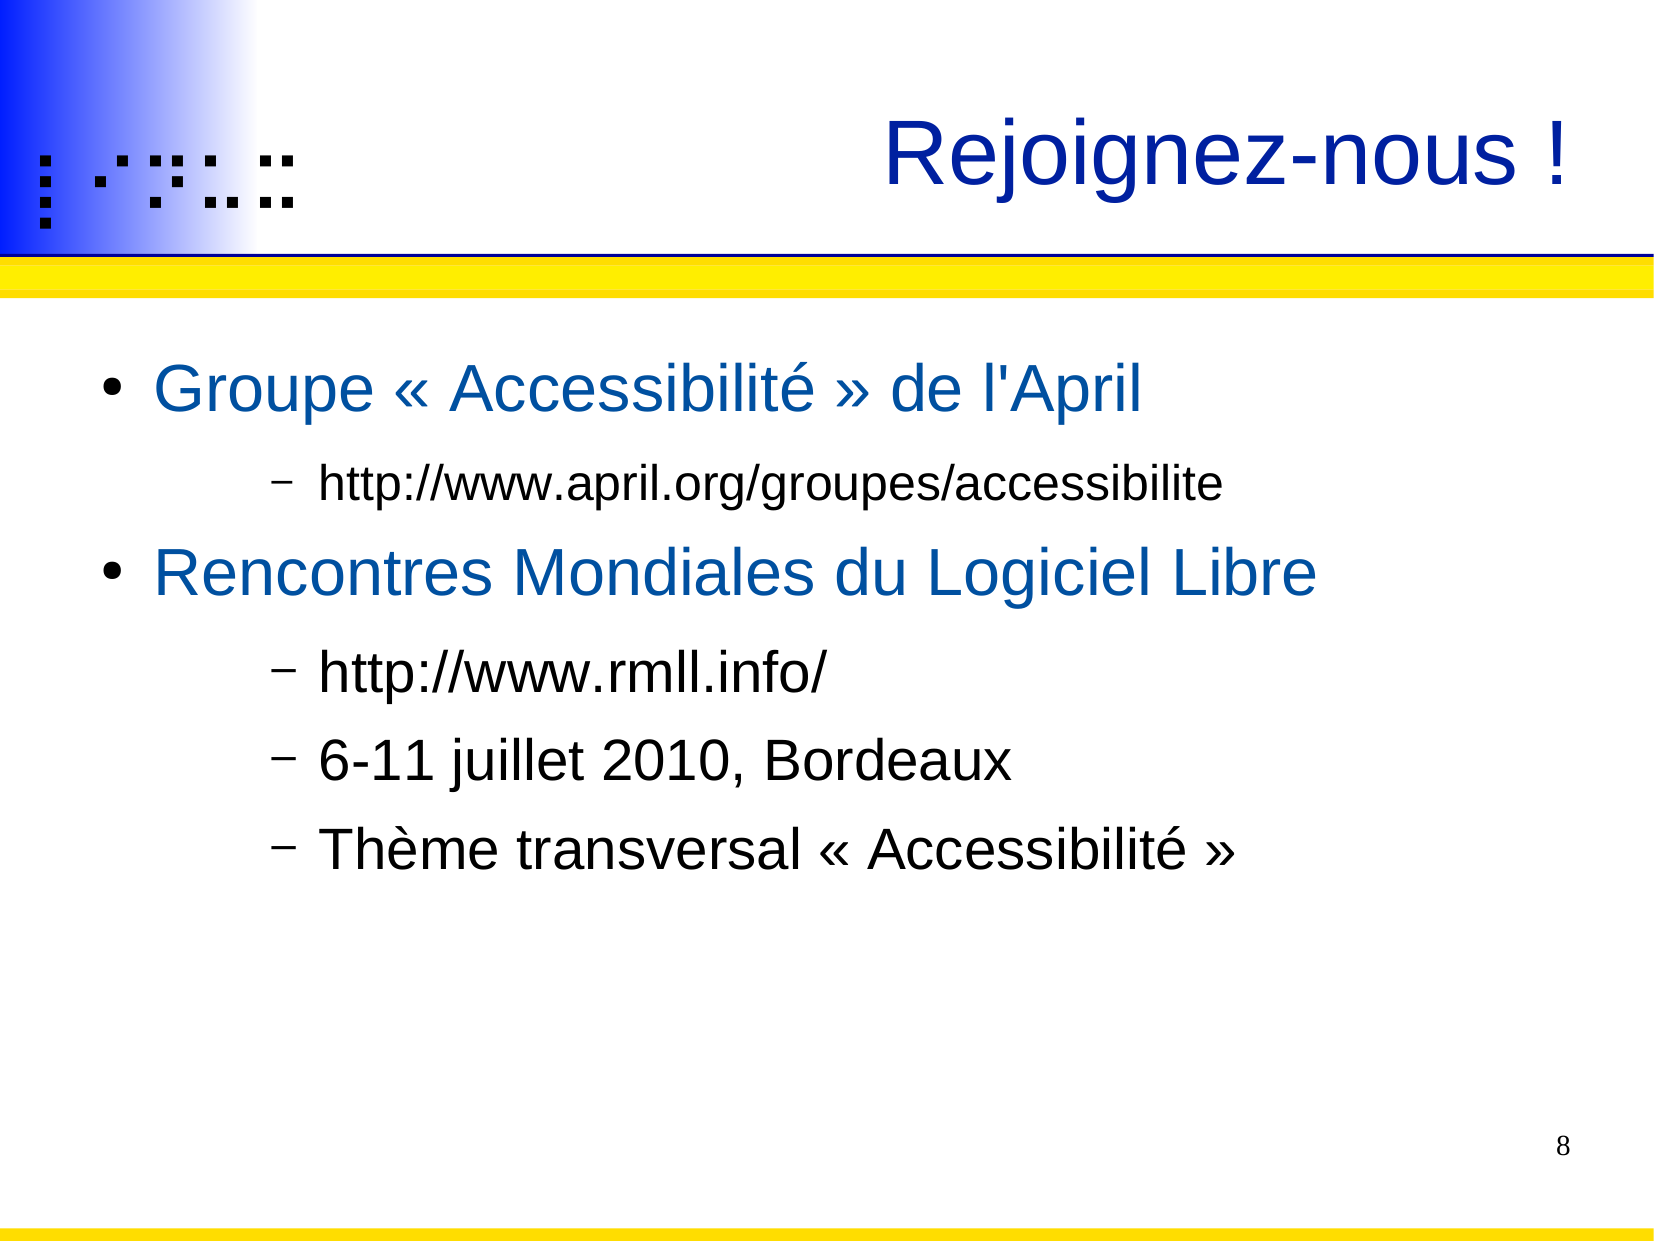

# Rejoignez-nous !
Groupe « Accessibilité » de l'April
http://www.april.org/groupes/accessibilite
Rencontres Mondiales du Logiciel Libre
http://www.rmll.info/
6-11 juillet 2010, Bordeaux
Thème transversal « Accessibilité »
8